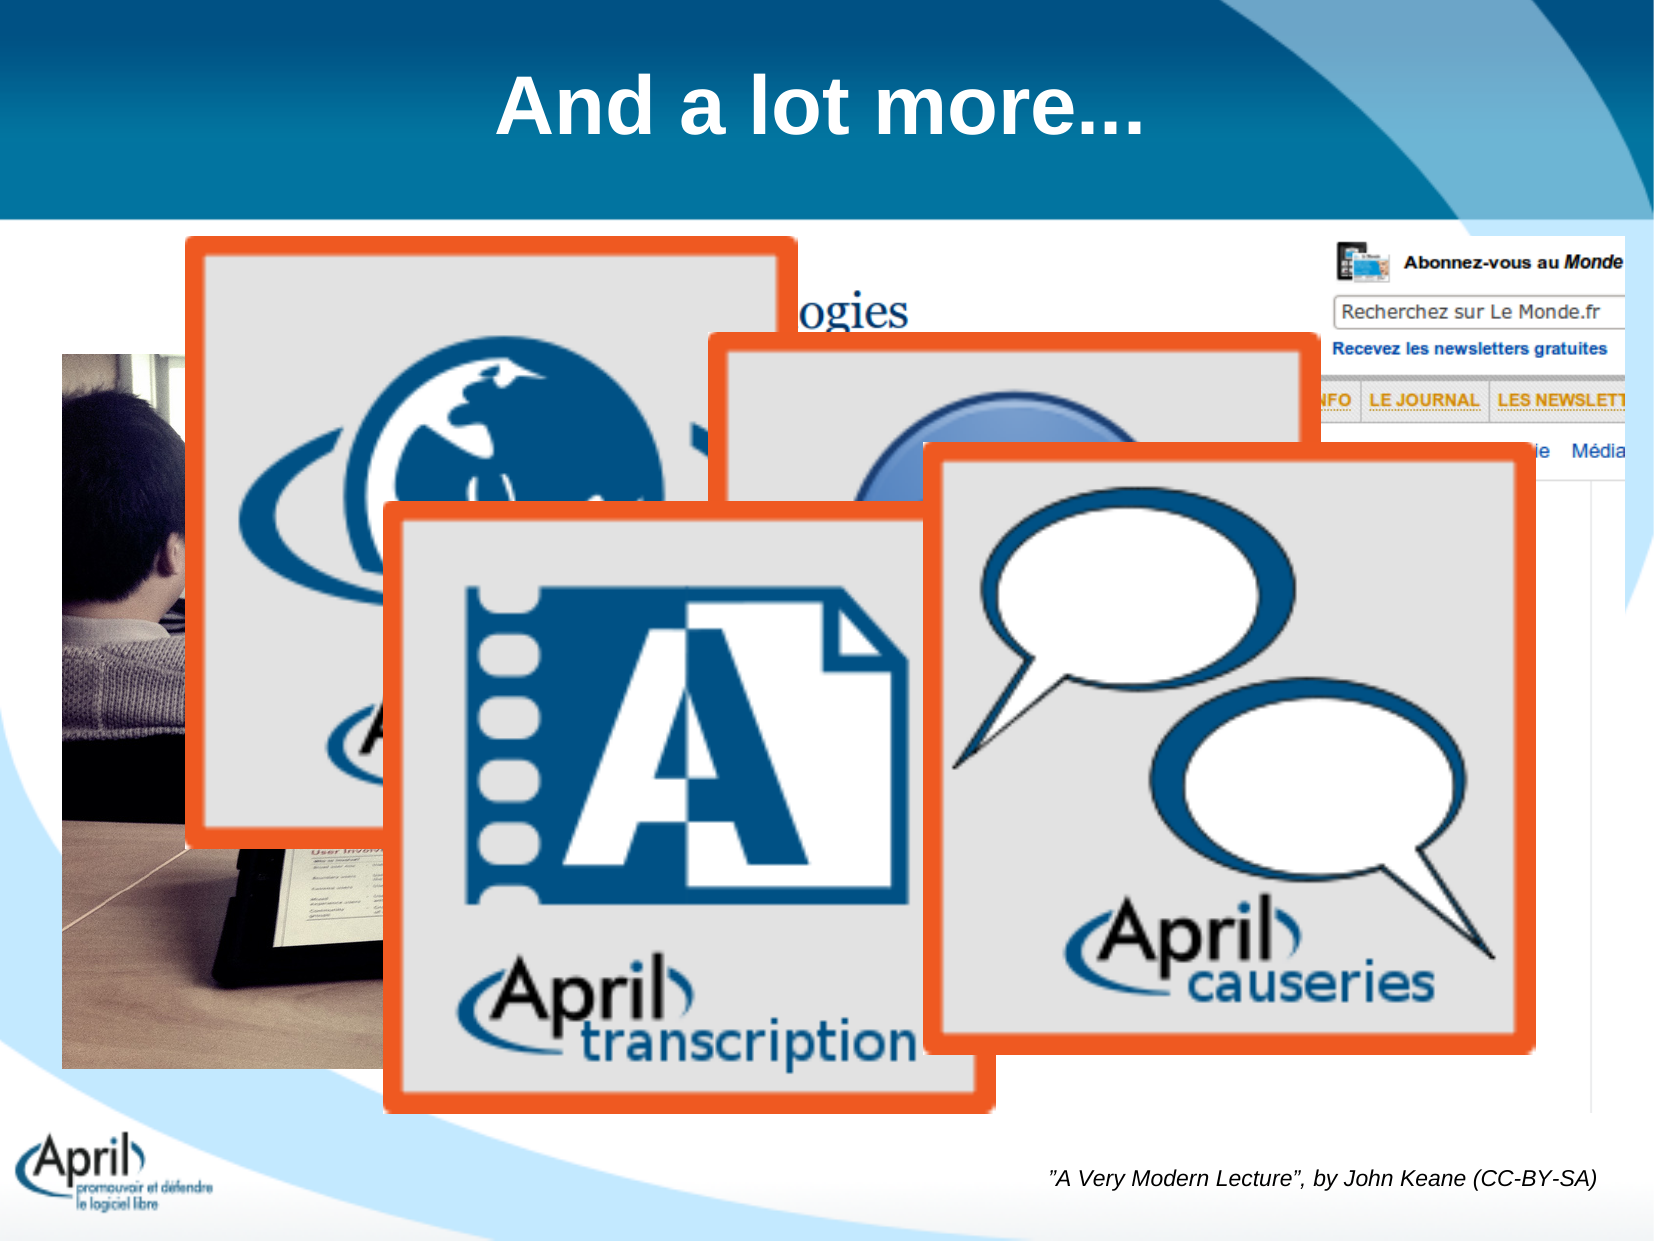

# And a lot more...
”A Very Modern Lecture”, by John Keane (CC-BY-SA)